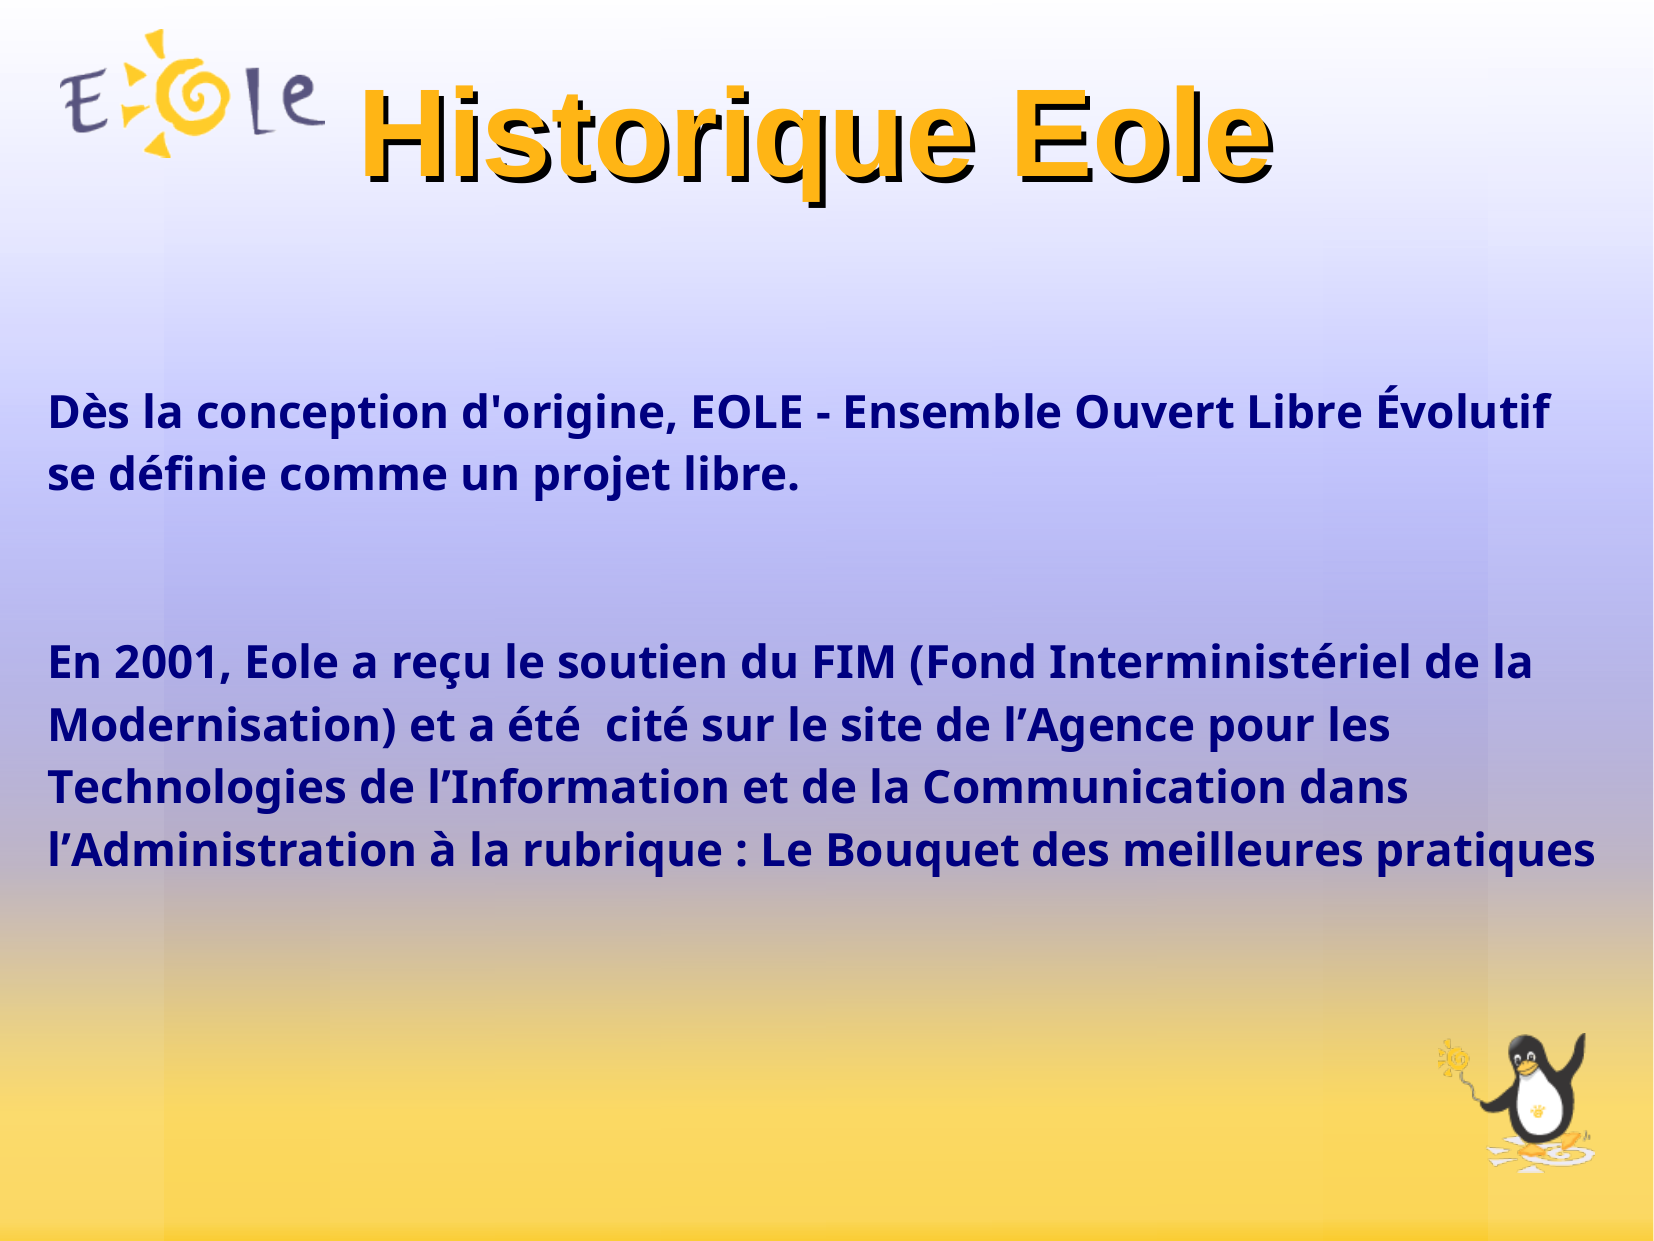

# Historique Eole
Dès la conception d'origine, EOLE - Ensemble Ouvert Libre Évolutif
se définie comme un projet libre.
En 2001, Eole a reçu le soutien du FIM (Fond Interministériel de la Modernisation) et a été cité sur le site de l’Agence pour les Technologies de l’Information et de la Communication dans l’Administration à la rubrique : Le Bouquet des meilleures pratiques